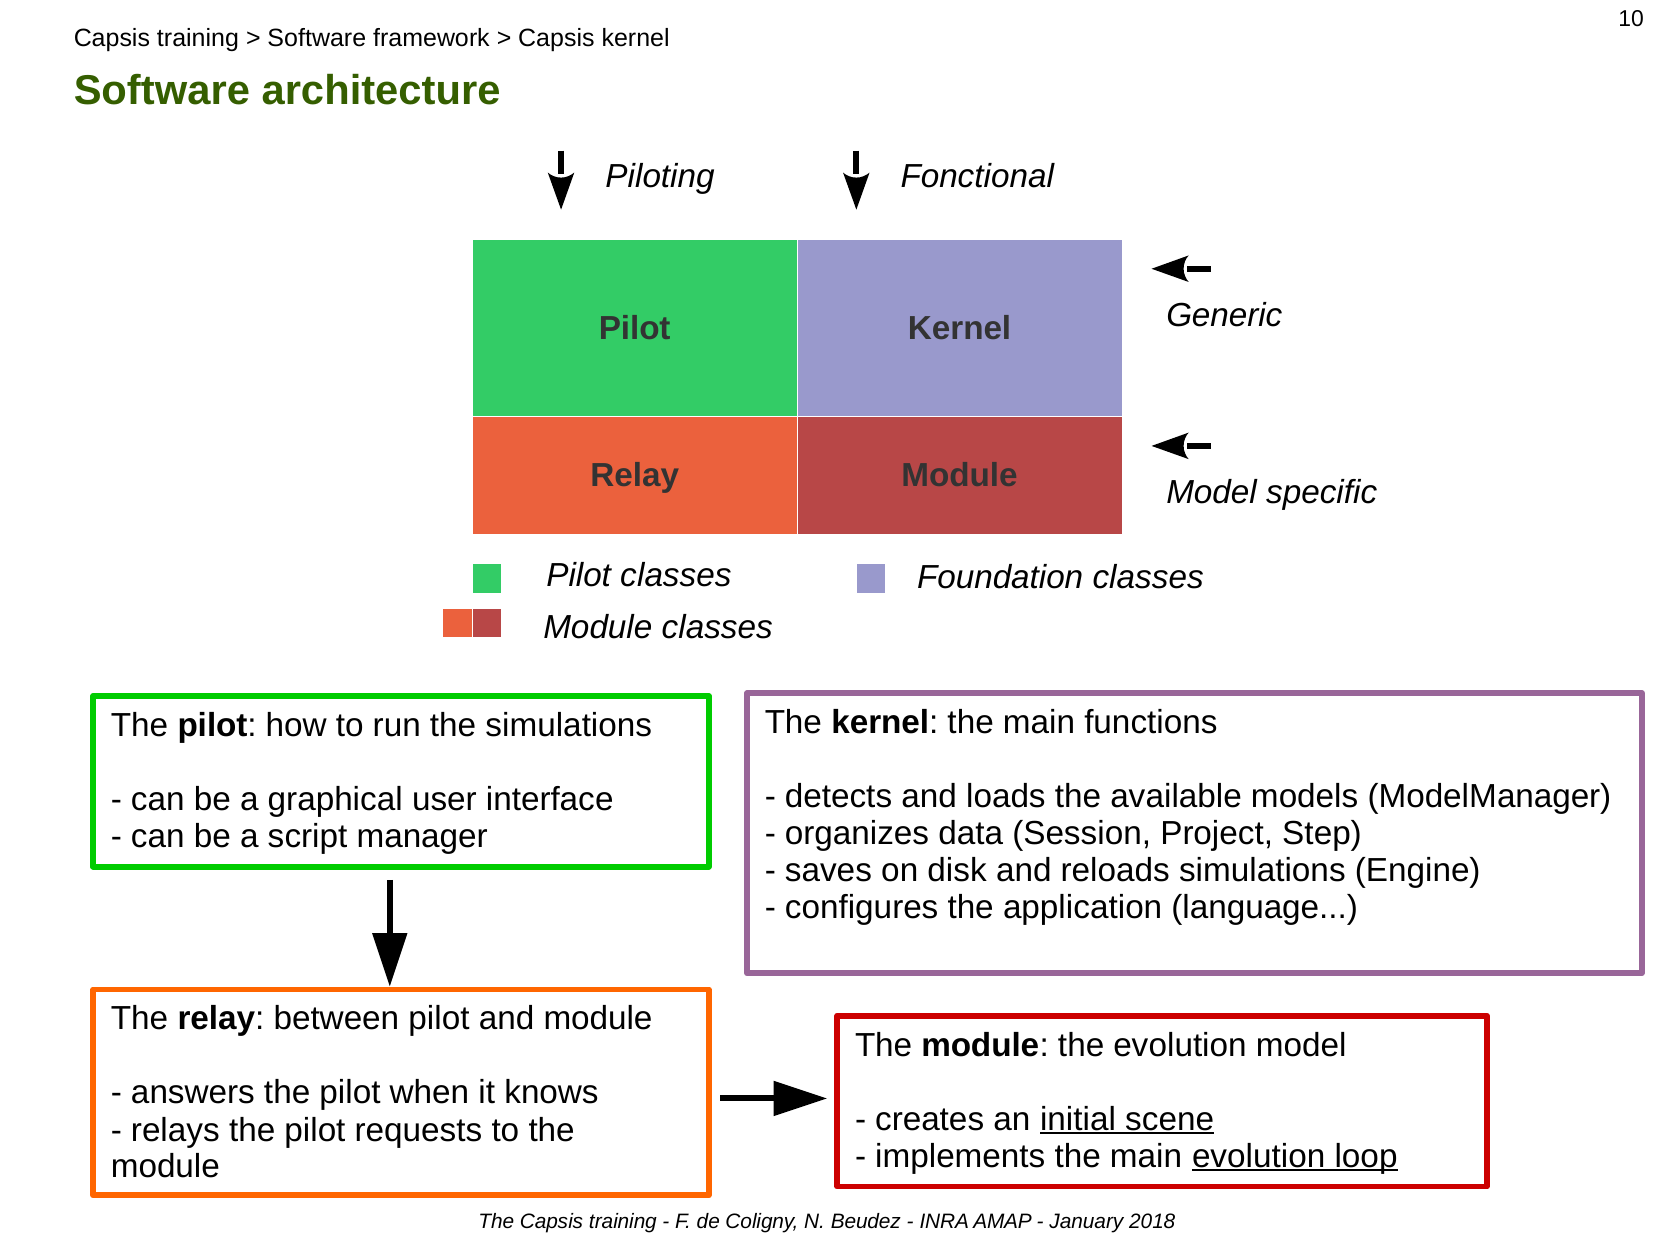

10
Capsis training > Software framework > Capsis kernel
Software architecture
Piloting
Fonctional
Pilot
Kernel
Generic
Relay
Module
Model specific
Pilot classes
Foundation classes
Module classes
The kernel: the main functions
- detects and loads the available models (ModelManager)
- organizes data (Session, Project, Step)
- saves on disk and reloads simulations (Engine)
- configures the application (language...)
The pilot: how to run the simulations
- can be a graphical user interface
- can be a script manager
The relay: between pilot and module
- answers the pilot when it knows
- relays the pilot requests to the module
The module: the evolution model
- creates an initial scene
- implements the main evolution loop
The Capsis training - F. de Coligny, N. Beudez - INRA AMAP - January 2018